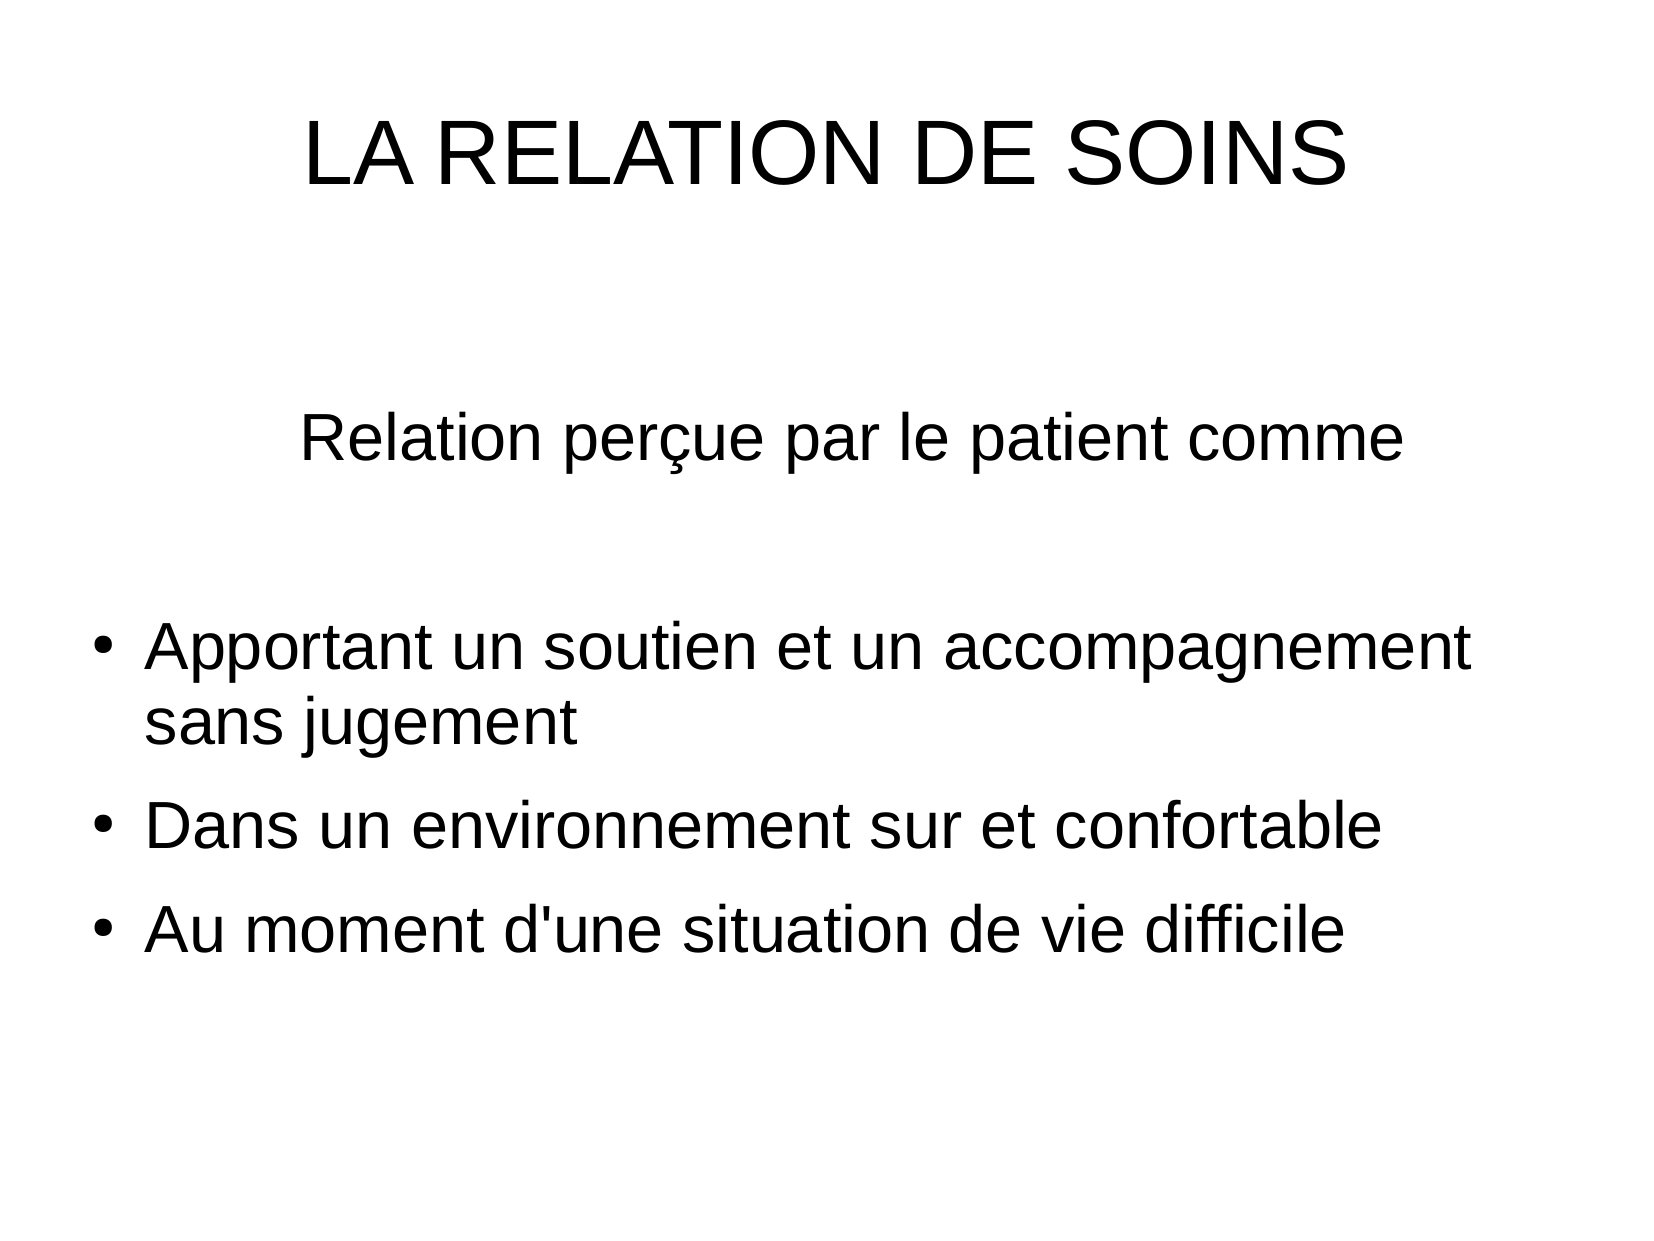

# LA RELATION DE SOINS
Relation perçue par le patient comme
Apportant un soutien et un accompagnement sans jugement
Dans un environnement sur et confortable
Au moment d'une situation de vie difficile